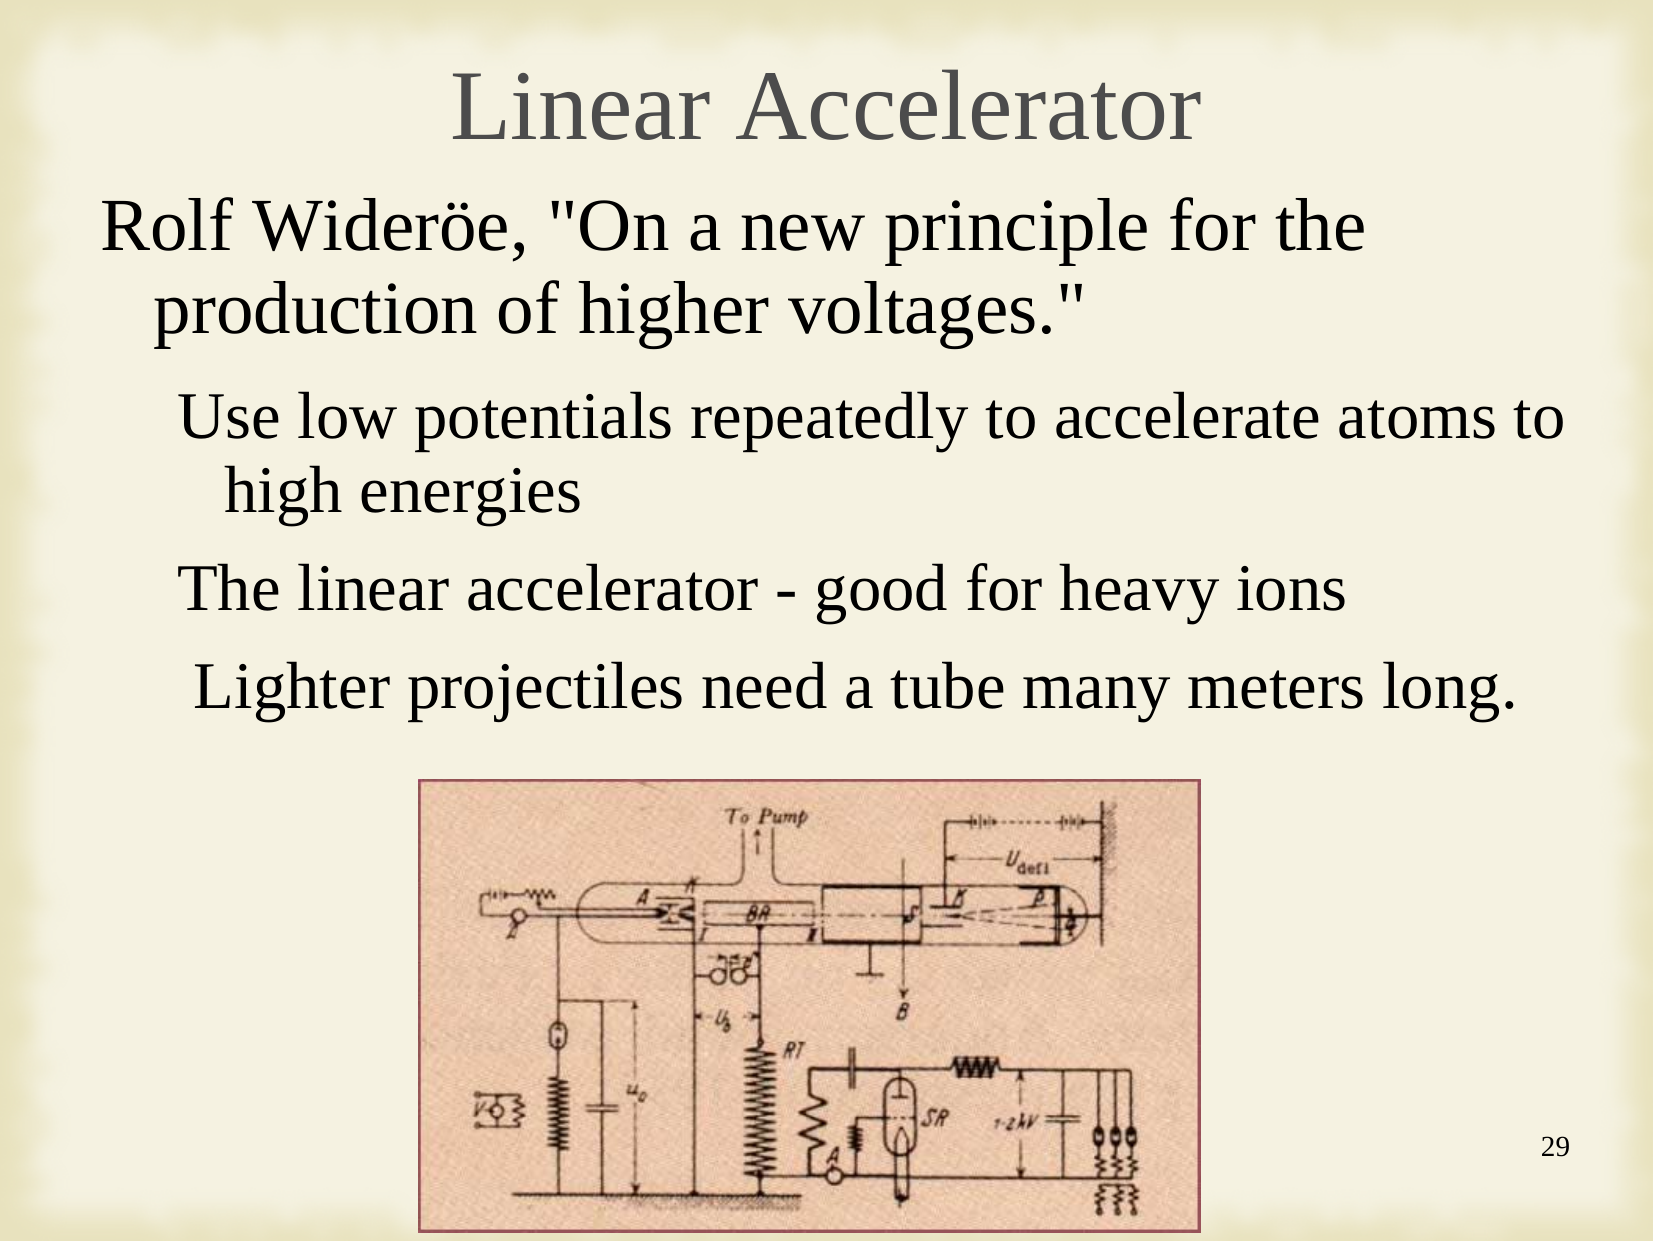

# Linear Accelerator
Rolf Wideröe, "On a new principle for the production of higher voltages."
Use low potentials repeatedly to accelerate atoms to high energies
The linear accelerator - good for heavy ions
 Lighter projectiles need a tube many meters long.
PHY 335 - Modern Physics - Fall 2010
29